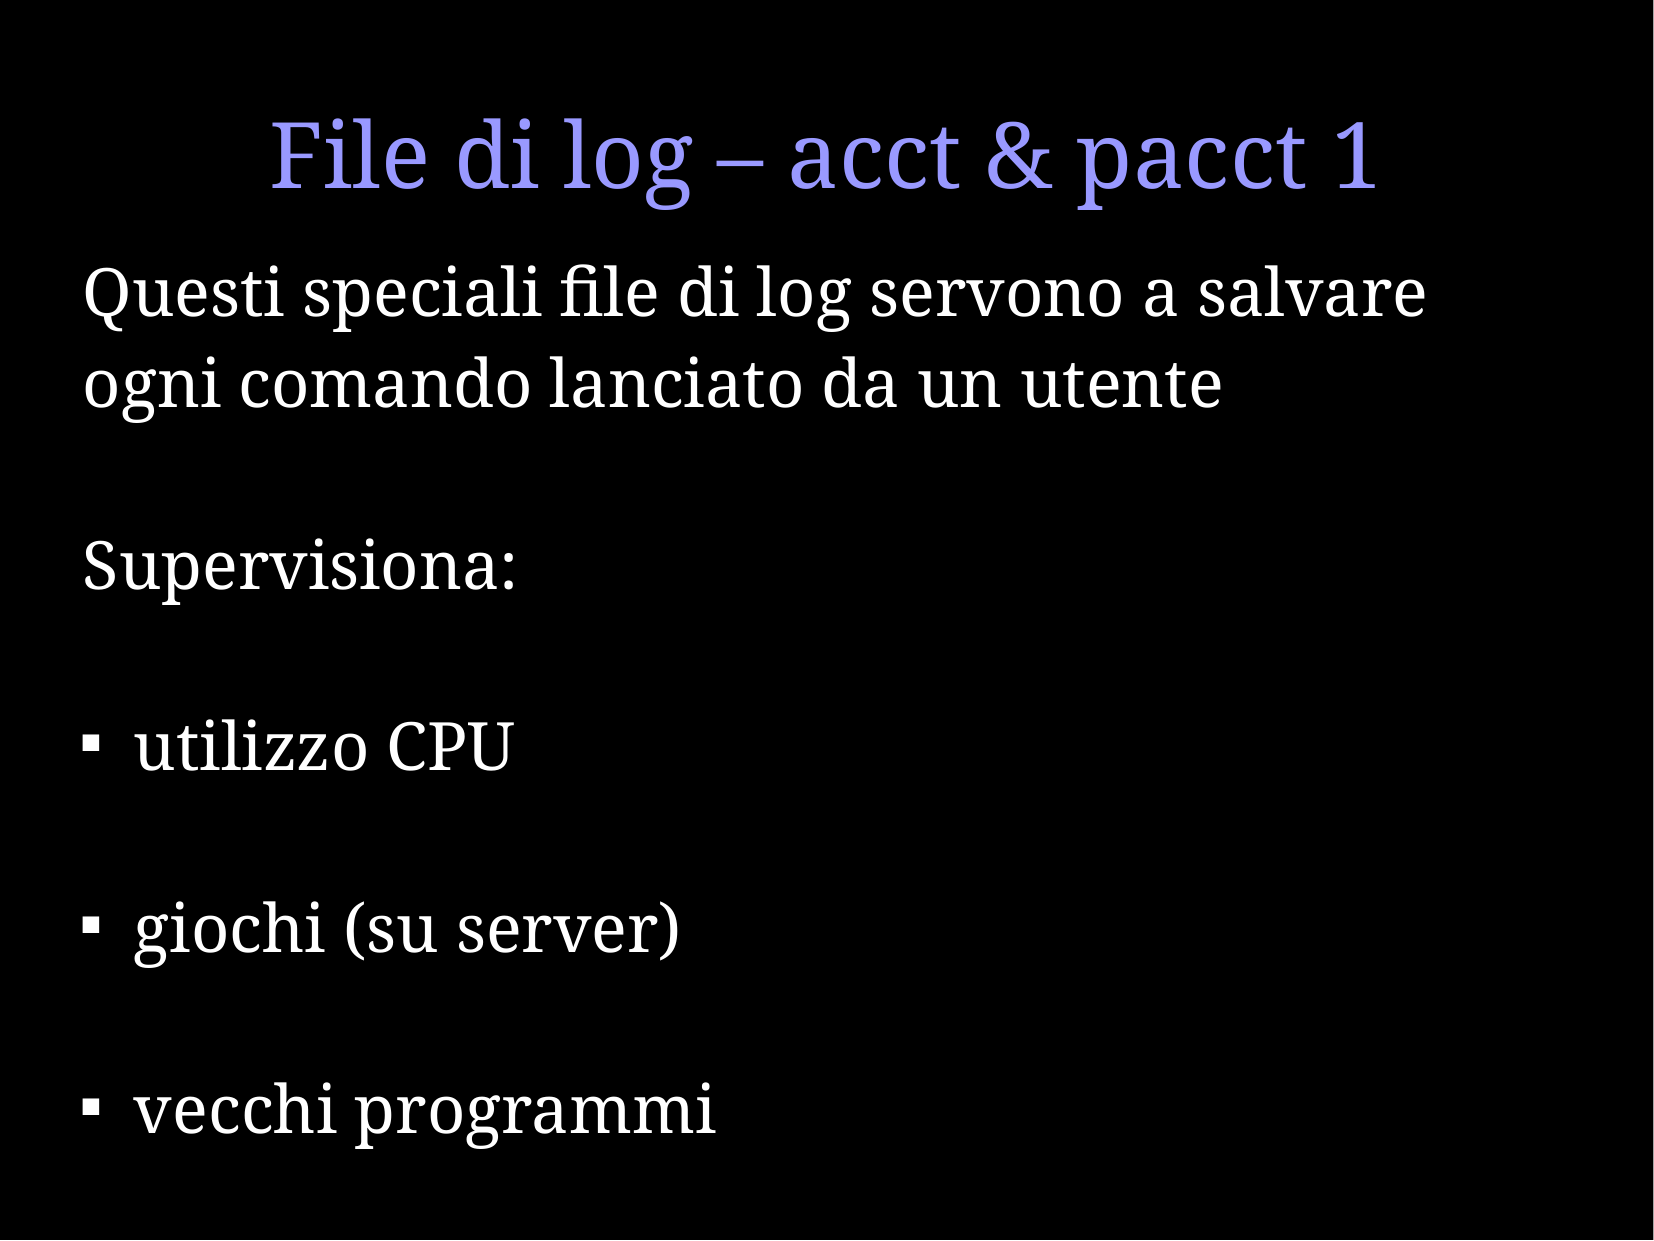

# File di log – acct & pacct 1
Questi speciali file di log servono a salvare ogni comando lanciato da un utente
Supervisiona:
 utilizzo CPU
 giochi (su server)
 vecchi programmi